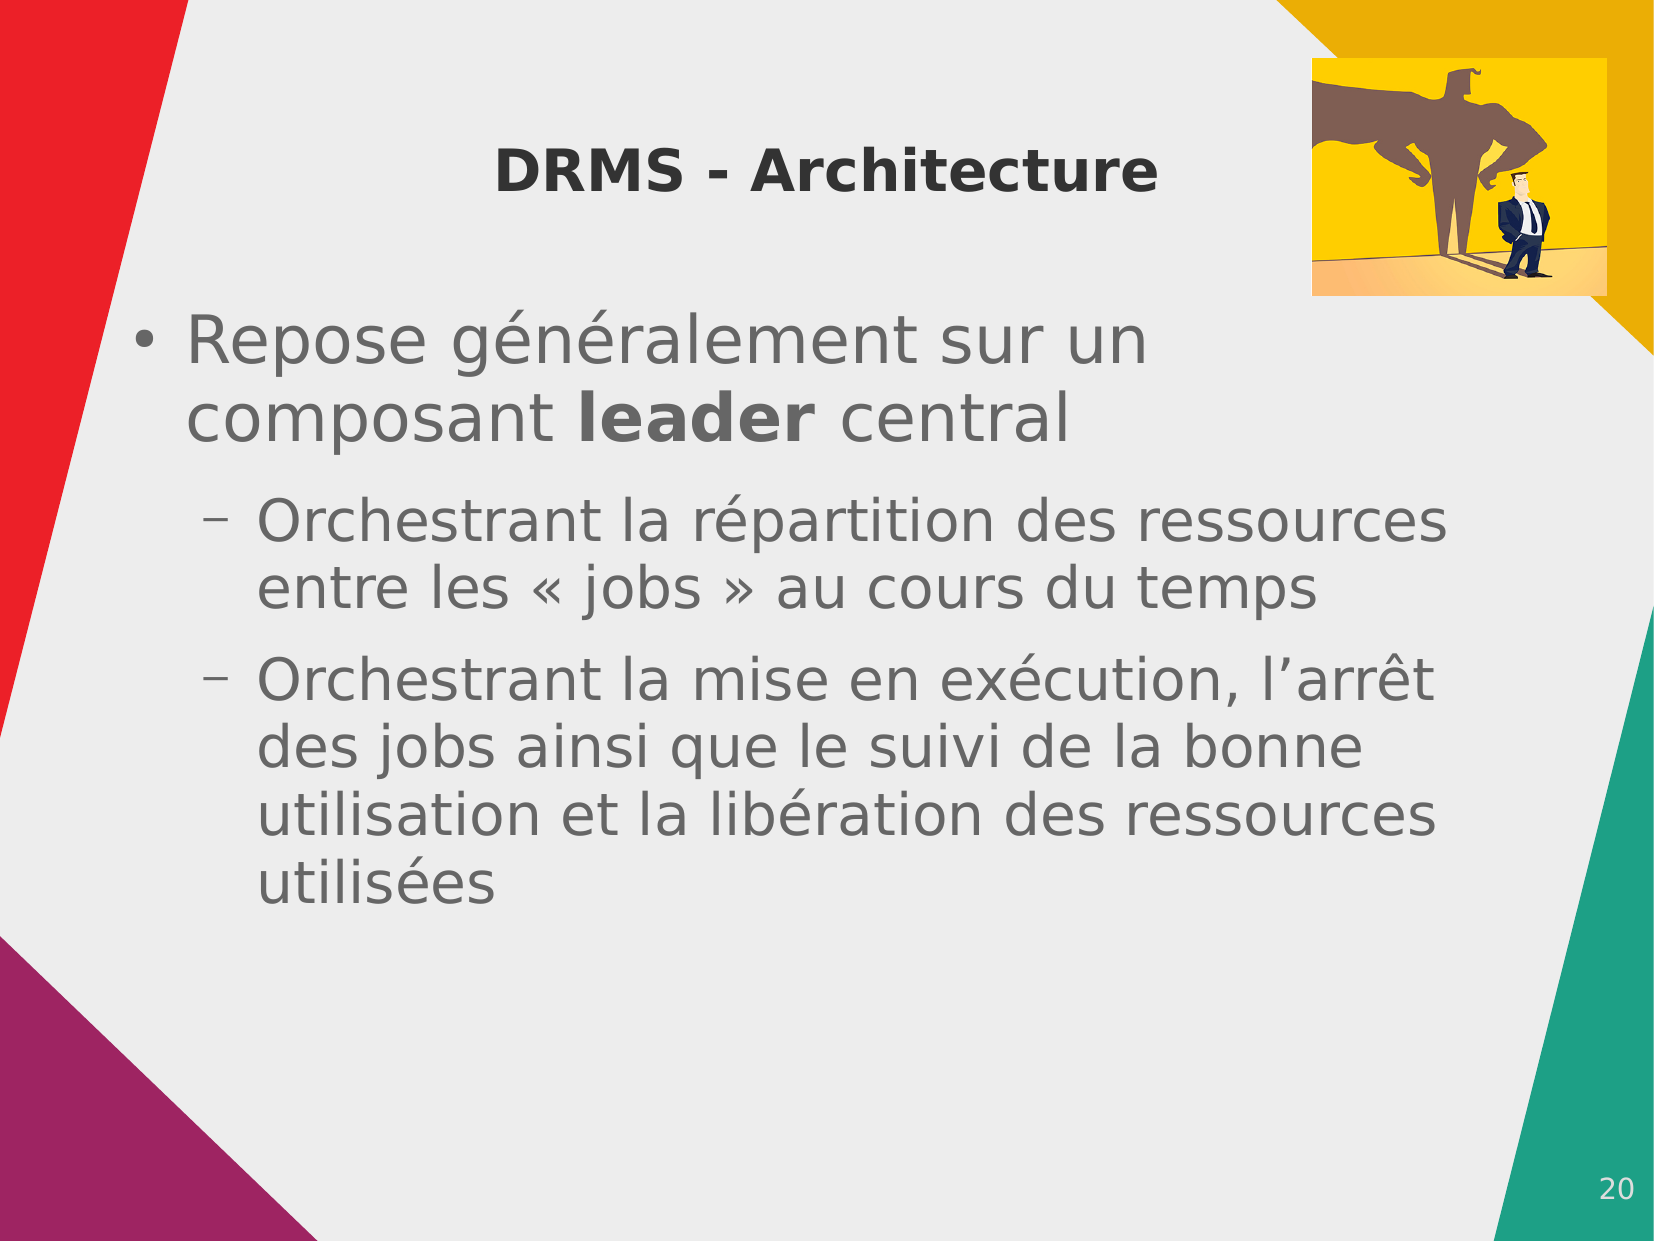

# DRMS - Architecture
Repose généralement sur un composant leader central
Orchestrant la répartition des ressources entre les « jobs » au cours du temps
Orchestrant la mise en exécution, l’arrêt des jobs ainsi que le suivi de la bonne utilisation et la libération des ressources utilisées
20